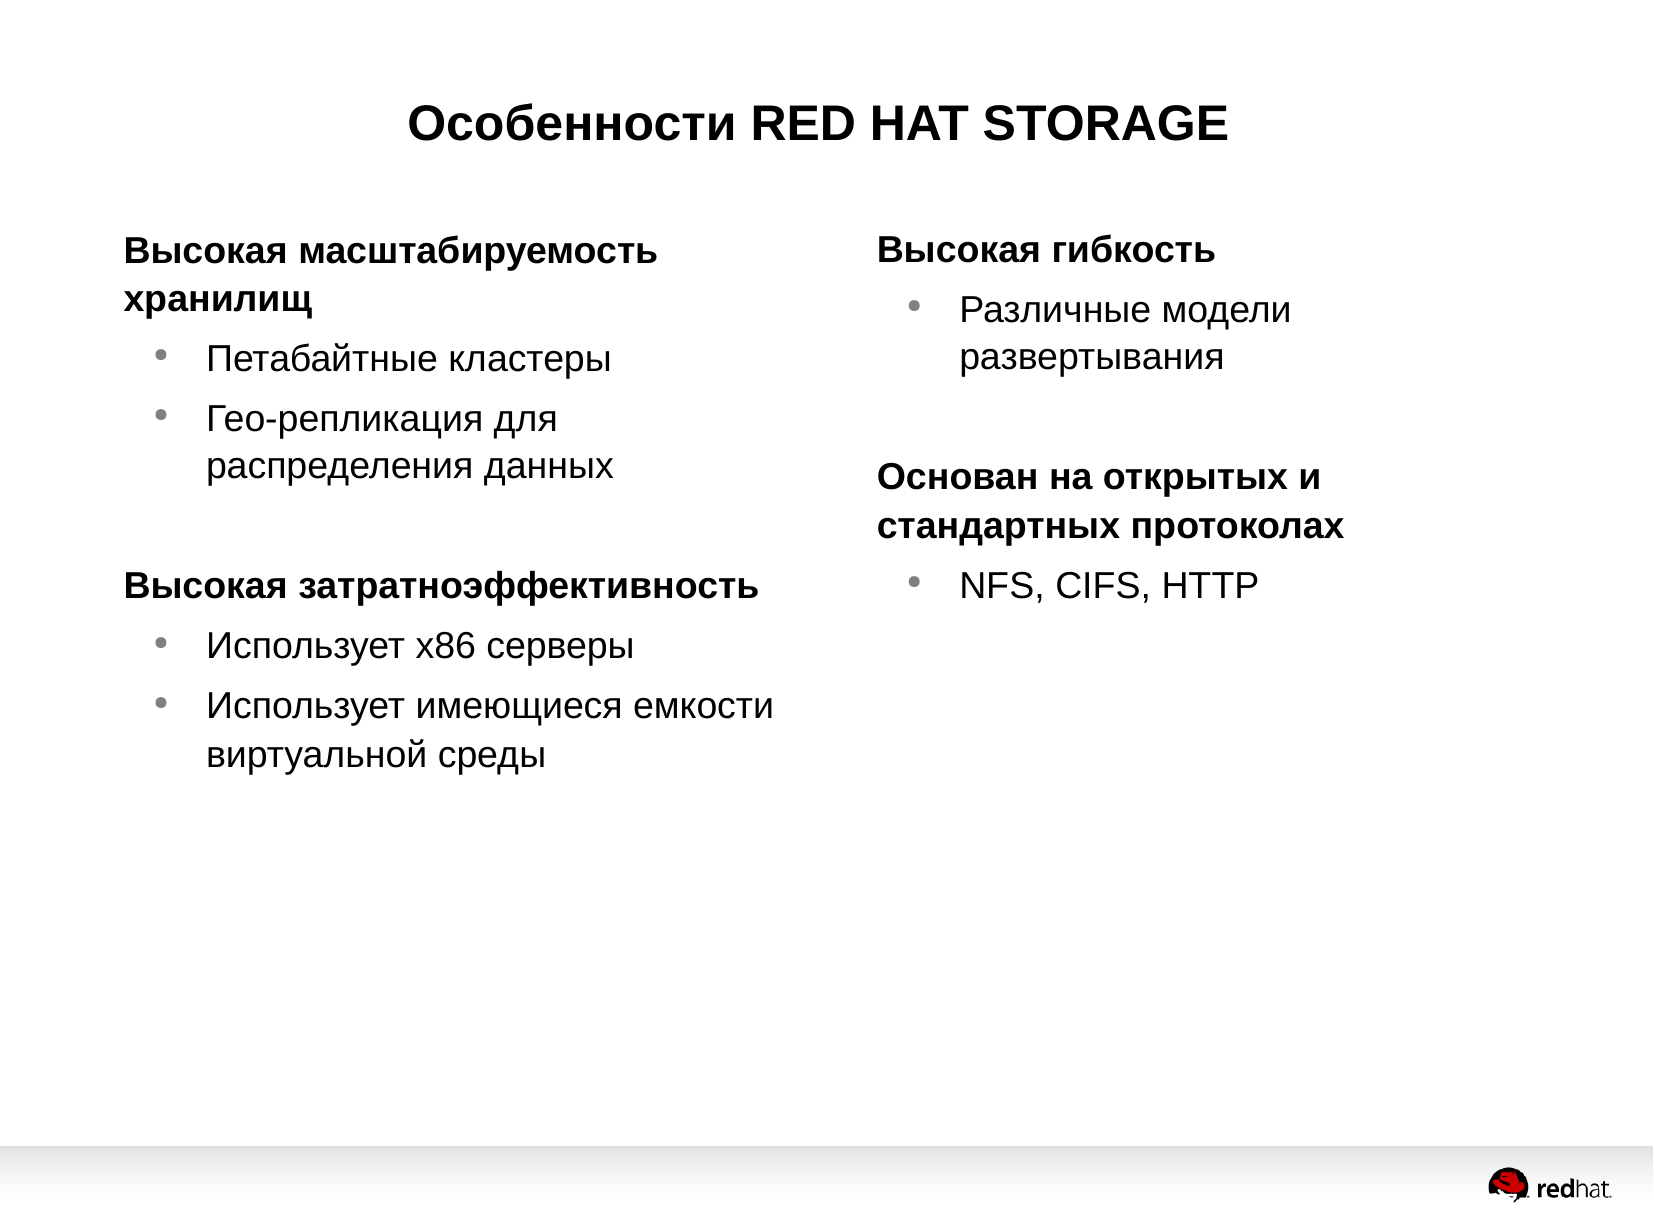

Особенности RED HAT STORAGE
Высокая гибкость
Различные модели развертывания
Основан на открытых и стандартных протоколах
NFS, CIFS, HTTP
# Высокая масштабируемость хранилищ
Петабайтные кластеры
Гео-репликация для распределения данных
Высокая затратноэффективность
Использует x86 серверы
Использует имеющиеся емкости виртуальной среды